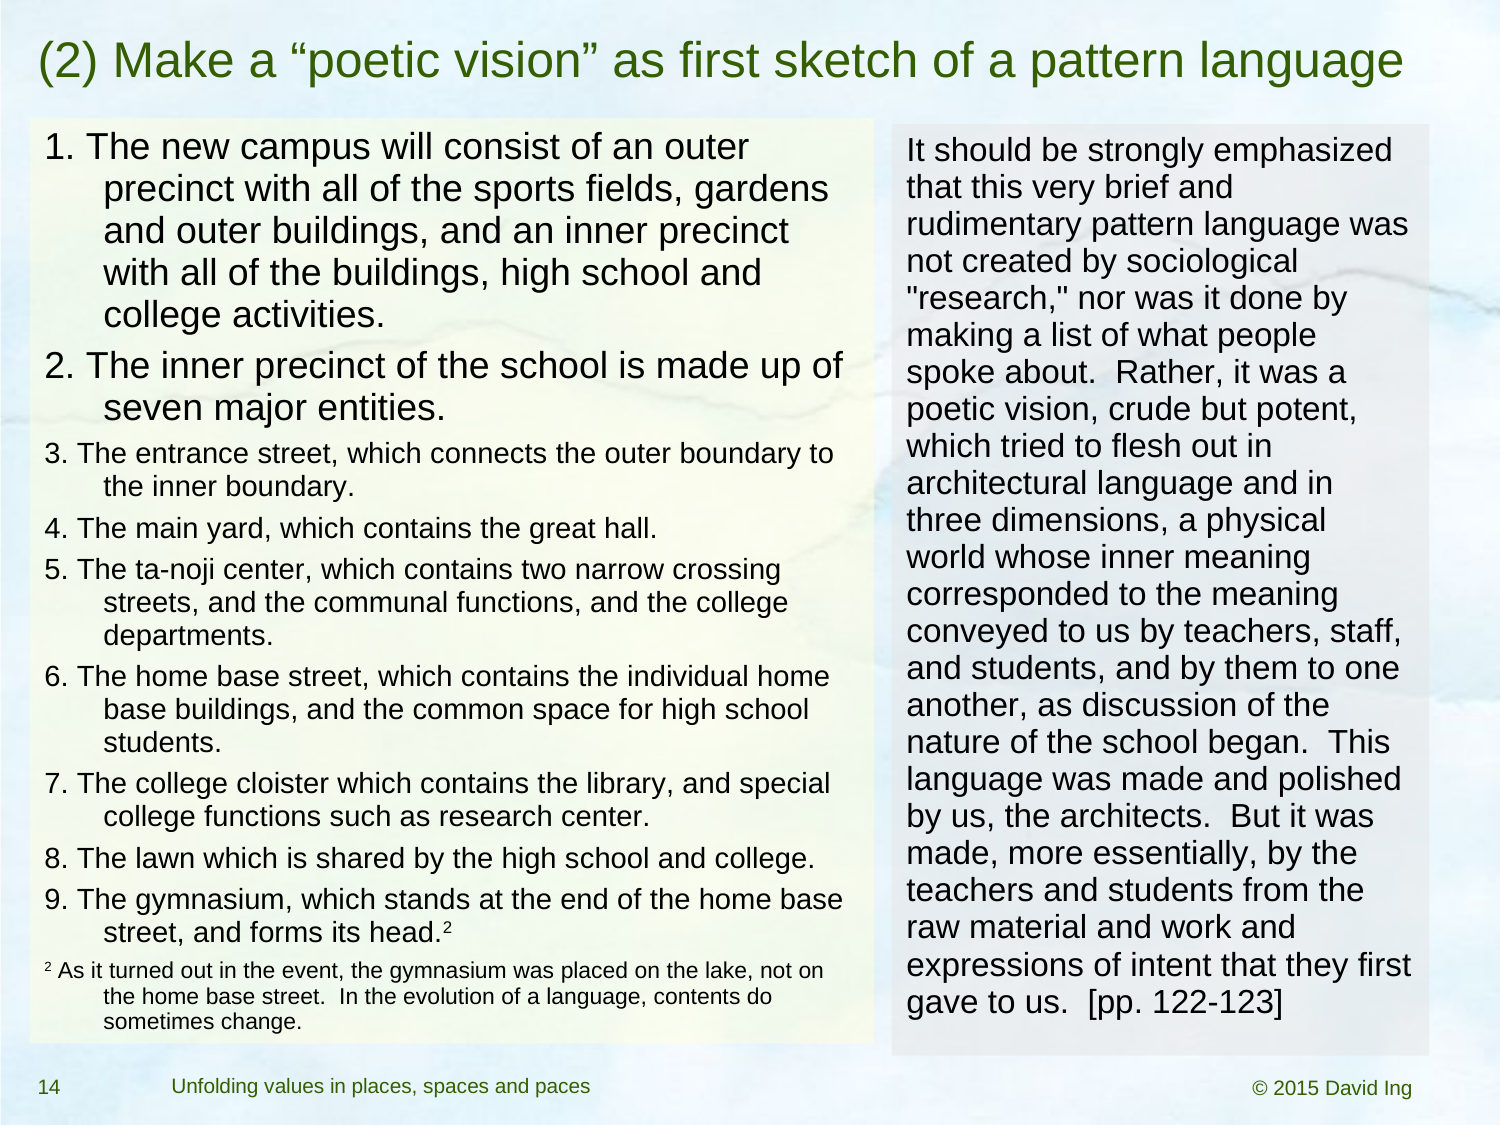

# (2) Make a “poetic vision” as first sketch of a pattern language
1. The new campus will consist of an outer precinct with all of the sports fields, gardens and outer buildings, and an inner precinct with all of the buildings, high school and college activities.
2. The inner precinct of the school is made up of seven major entities.
3. The entrance street, which connects the outer boundary to the inner boundary.
4. The main yard, which contains the great hall.
5. The ta-noji center, which contains two narrow crossing streets, and the communal functions, and the college departments.
6. The home base street, which contains the individual home base buildings, and the common space for high school students.
7. The college cloister which contains the library, and special college functions such as research center.
8. The lawn which is shared by the high school and college.
9. The gymnasium, which stands at the end of the home base street, and forms its head.2
2 As it turned out in the event, the gymnasium was placed on the lake, not on the home base street. In the evolution of a language, contents do sometimes change.
It should be strongly emphasized that this very brief and rudimentary pattern language was not created by sociological "research," nor was it done by making a list of what people spoke about. Rather, it was a poetic vision, crude but potent, which tried to flesh out in architectural language and in three dimensions, a physical world whose inner meaning corresponded to the meaning conveyed to us by teachers, staff, and students, and by them to one another, as discussion of the nature of the school began. This language was made and polished by us, the architects. But it was made, more essentially, by the teachers and students from the raw material and work and expressions of intent that they first gave to us. [pp. 122-123]
Unfolding values in places, spaces and paces
14